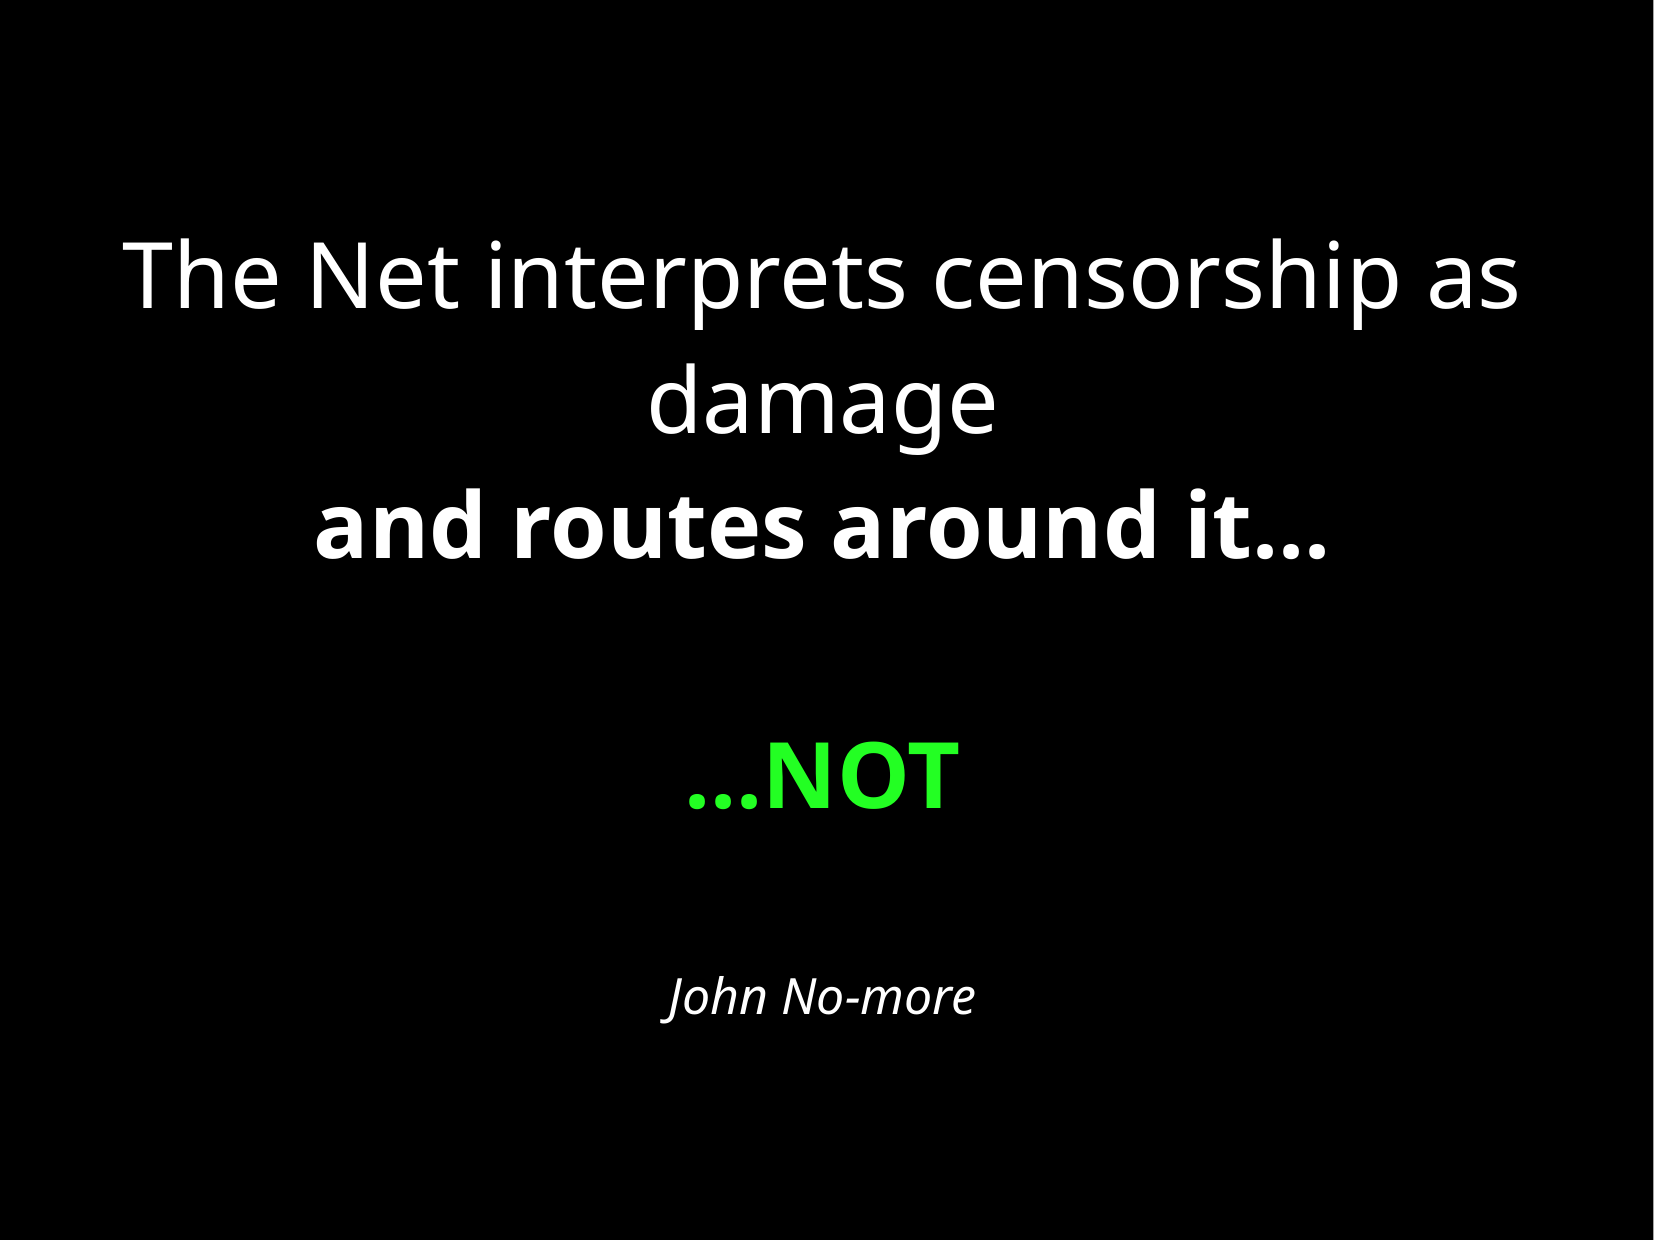

# The Net interprets censorship as damage and routes around it... ...NOT John No-more